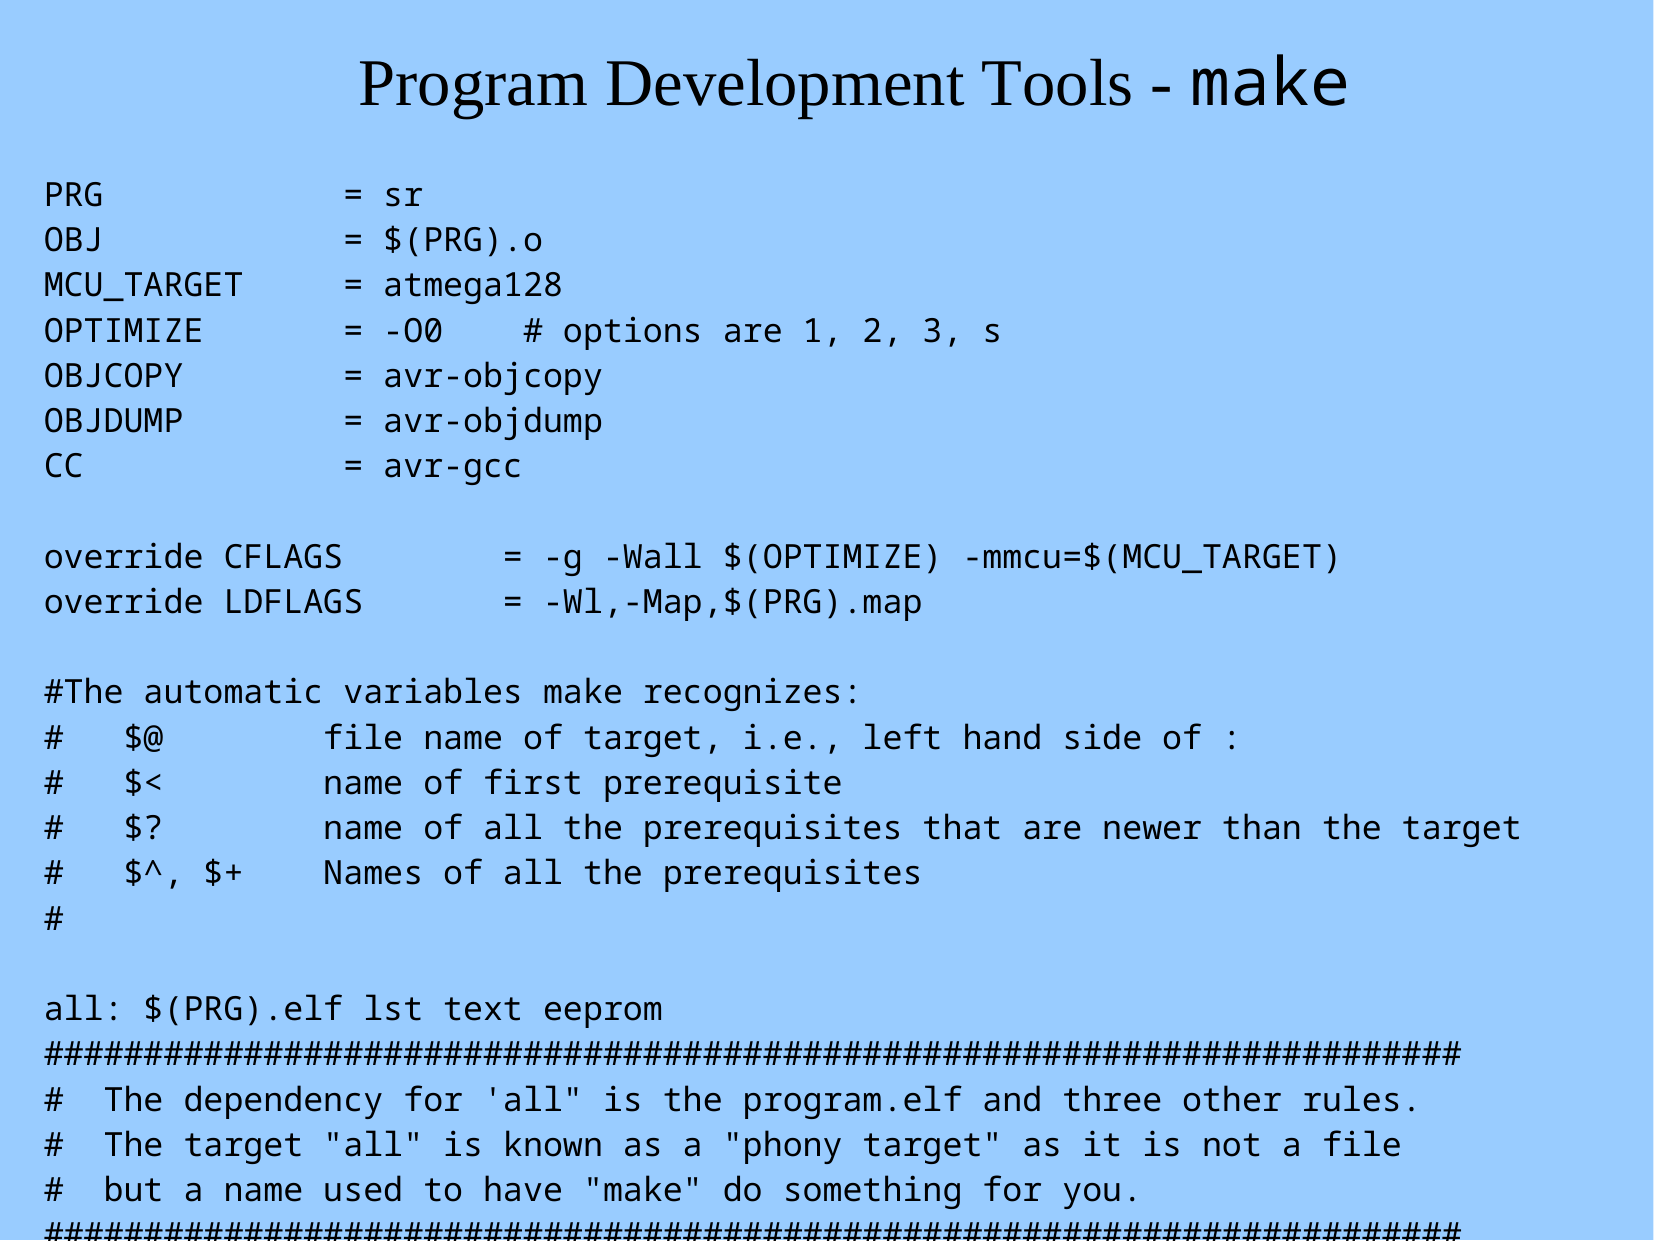

Program Development Tools - make
PRG = sr
OBJ = $(PRG).o
MCU_TARGET = atmega128
OPTIMIZE = -O0 # options are 1, 2, 3, s
OBJCOPY = avr-objcopy
OBJDUMP = avr-objdump
CC = avr-gcc
override CFLAGS = -g -Wall $(OPTIMIZE) -mmcu=$(MCU_TARGET)
override LDFLAGS = -Wl,-Map,$(PRG).map
#The automatic variables make recognizes:
# $@ file name of target, i.e., left hand side of :
# $< name of first prerequisite
# $? name of all the prerequisites that are newer than the target
# $^, $+ Names of all the prerequisites
#
all: $(PRG).elf lst text eeprom
#######################################################################
# The dependency for 'all" is the program.elf and three other rules.
# The target "all" is known as a "phony target" as it is not a file
# but a name used to have "make" do something for you.
#######################################################################